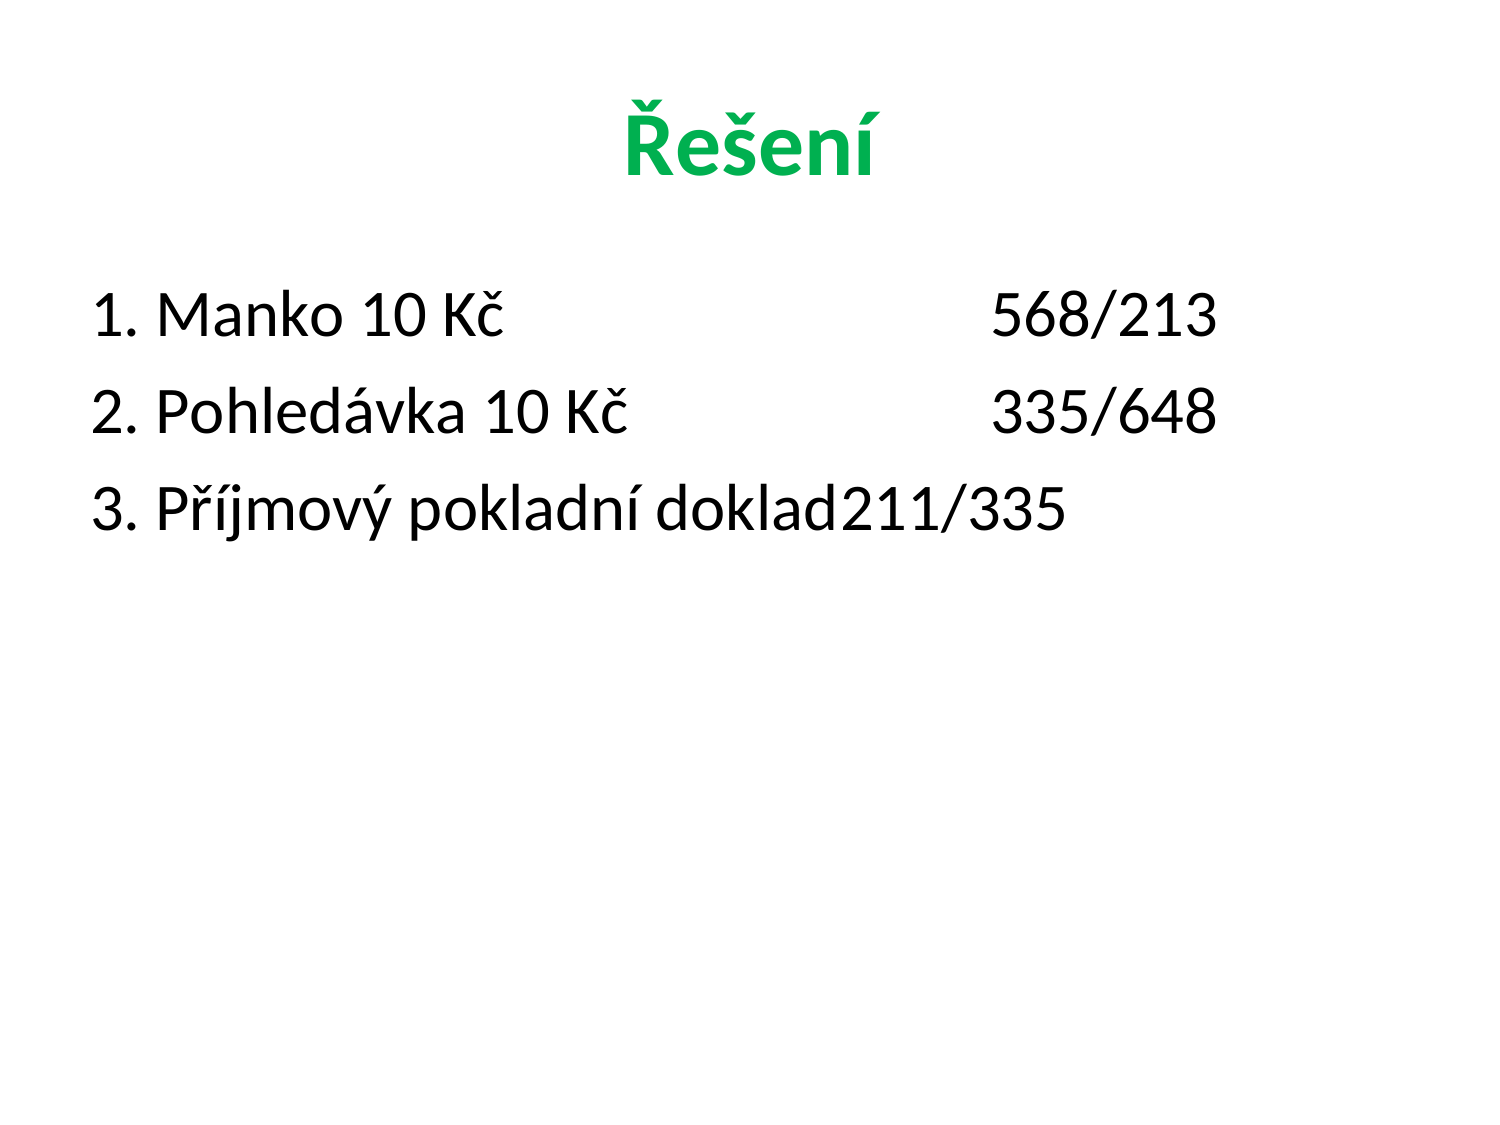

# Řešení
1. Manko 10 Kč				568/213
2. Pohledávka 10 Kč			335/648
3. Příjmový pokladní doklad	211/335